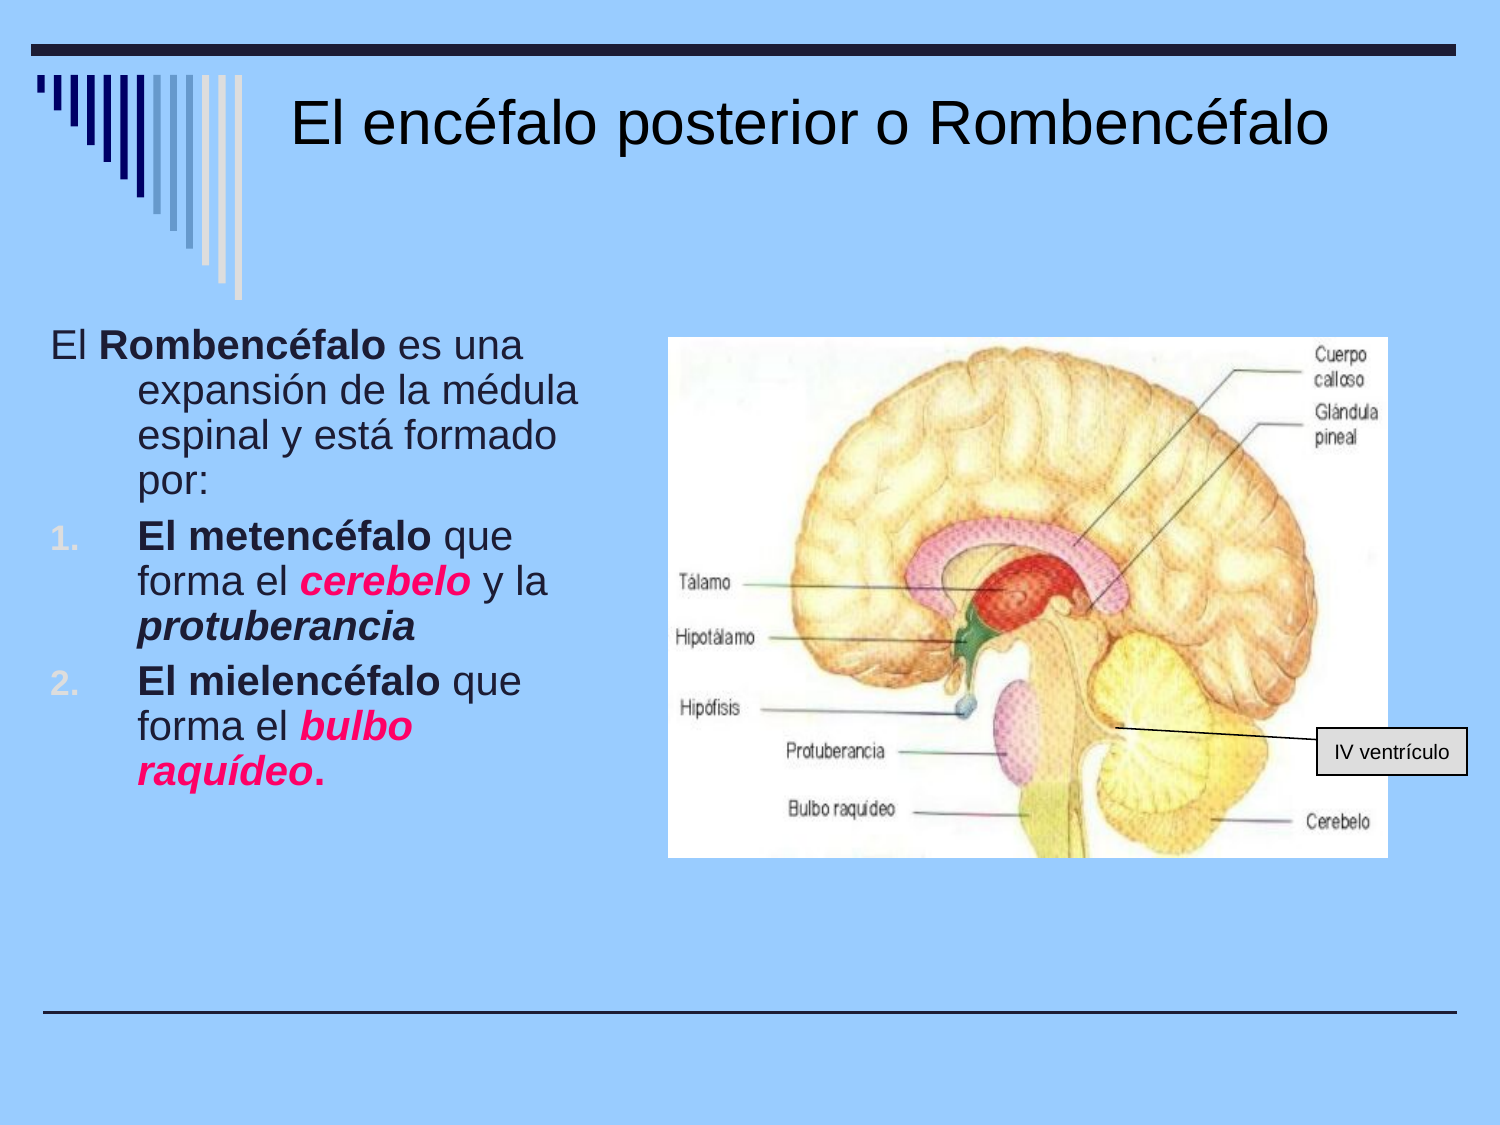

# El encéfalo posterior o Rombencéfalo
El Rombencéfalo es una expansión de la médula espinal y está formado por:
El metencéfalo que forma el cerebelo y la protuberancia
El mielencéfalo que forma el bulbo raquídeo.
IV ventrículo